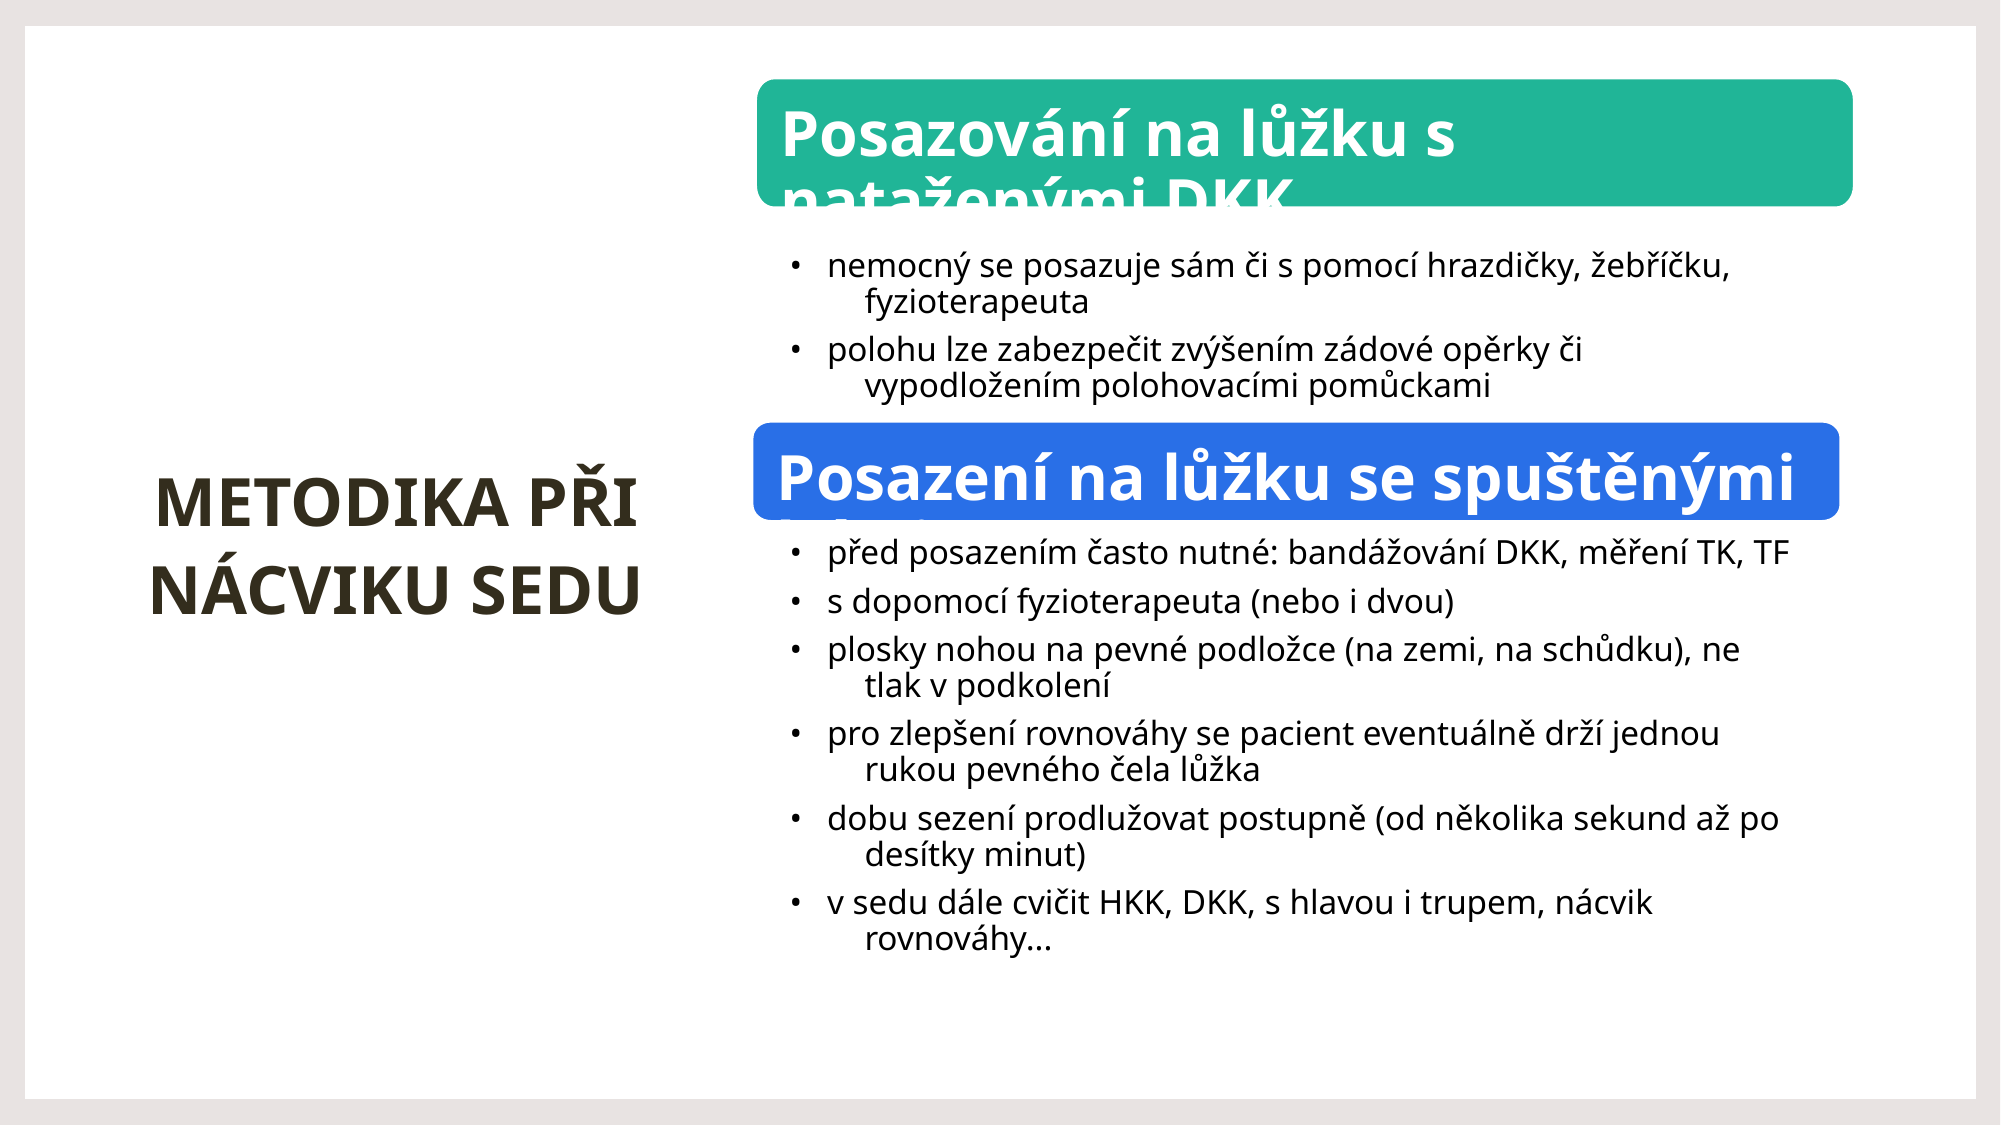

Posazování na lůžku s nataženými DKK
nemocný se posazuje sám či s pomocí hrazdičky, žebříčku, fyzioterapeuta
polohu lze zabezpečit zvýšením zádové opěrky či vypodložením polohovacími pomůckami
Posazení na lůžku se spuštěnými bérci
před posazením často nutné: bandážování DKK, měření TK, TF
s dopomocí fyzioterapeuta (nebo i dvou)
plosky nohou na pevné podložce (na zemi, na schůdku), ne tlak v podkolení
pro zlepšení rovnováhy se pacient eventuálně drží jednou rukou pevného čela lůžka
dobu sezení prodlužovat postupně (od několika sekund až po desítky minut)
v sedu dále cvičit HKK, DKK, s hlavou i trupem, nácvik rovnováhy...
# METODIKA PŘI NÁCVIKU SEDU